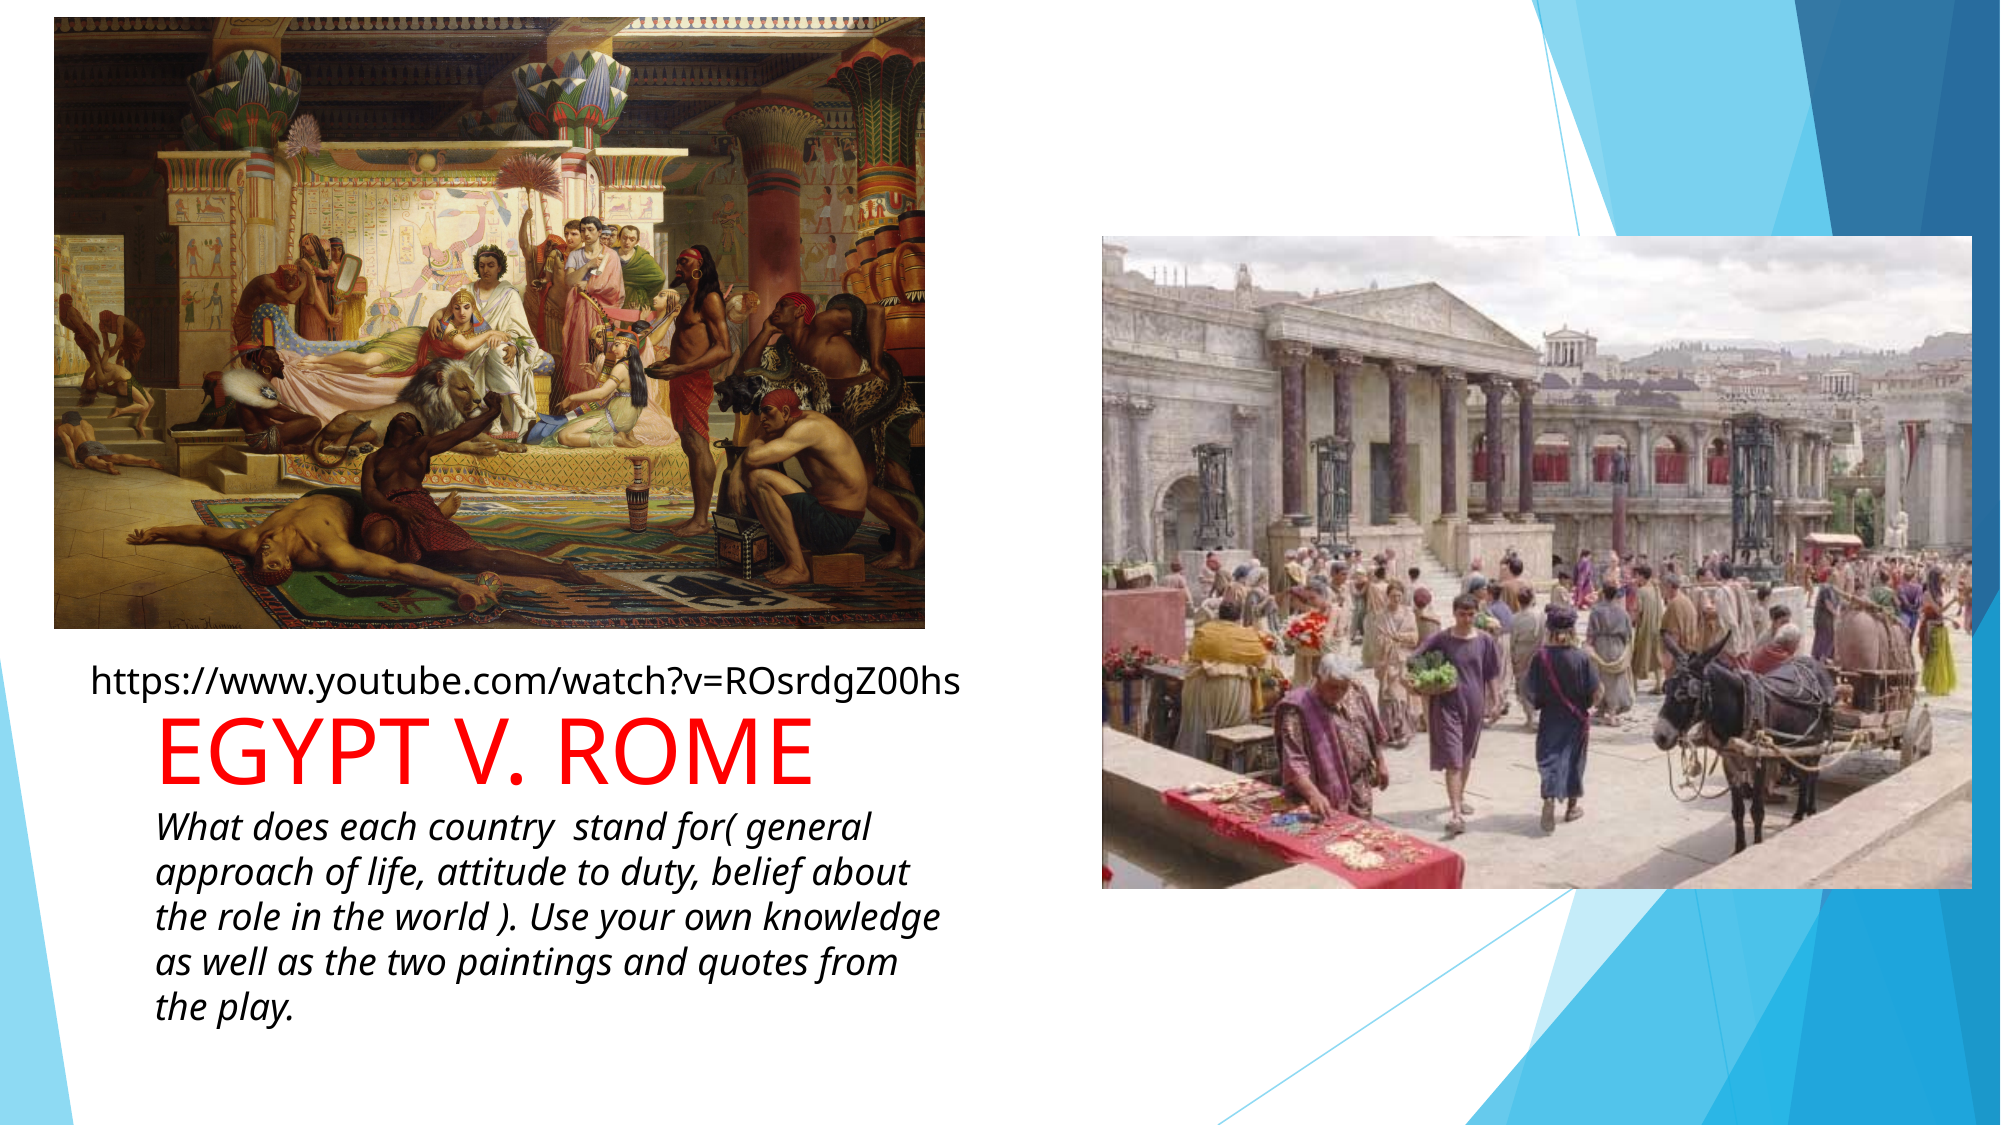

https://www.youtube.com/watch?v=ROsrdgZ00hs
EGYPT V. ROME
What does each country stand for( general approach of life, attitude to duty, belief about the role in the world ). Use your own knowledge as well as the two paintings and quotes from the play.